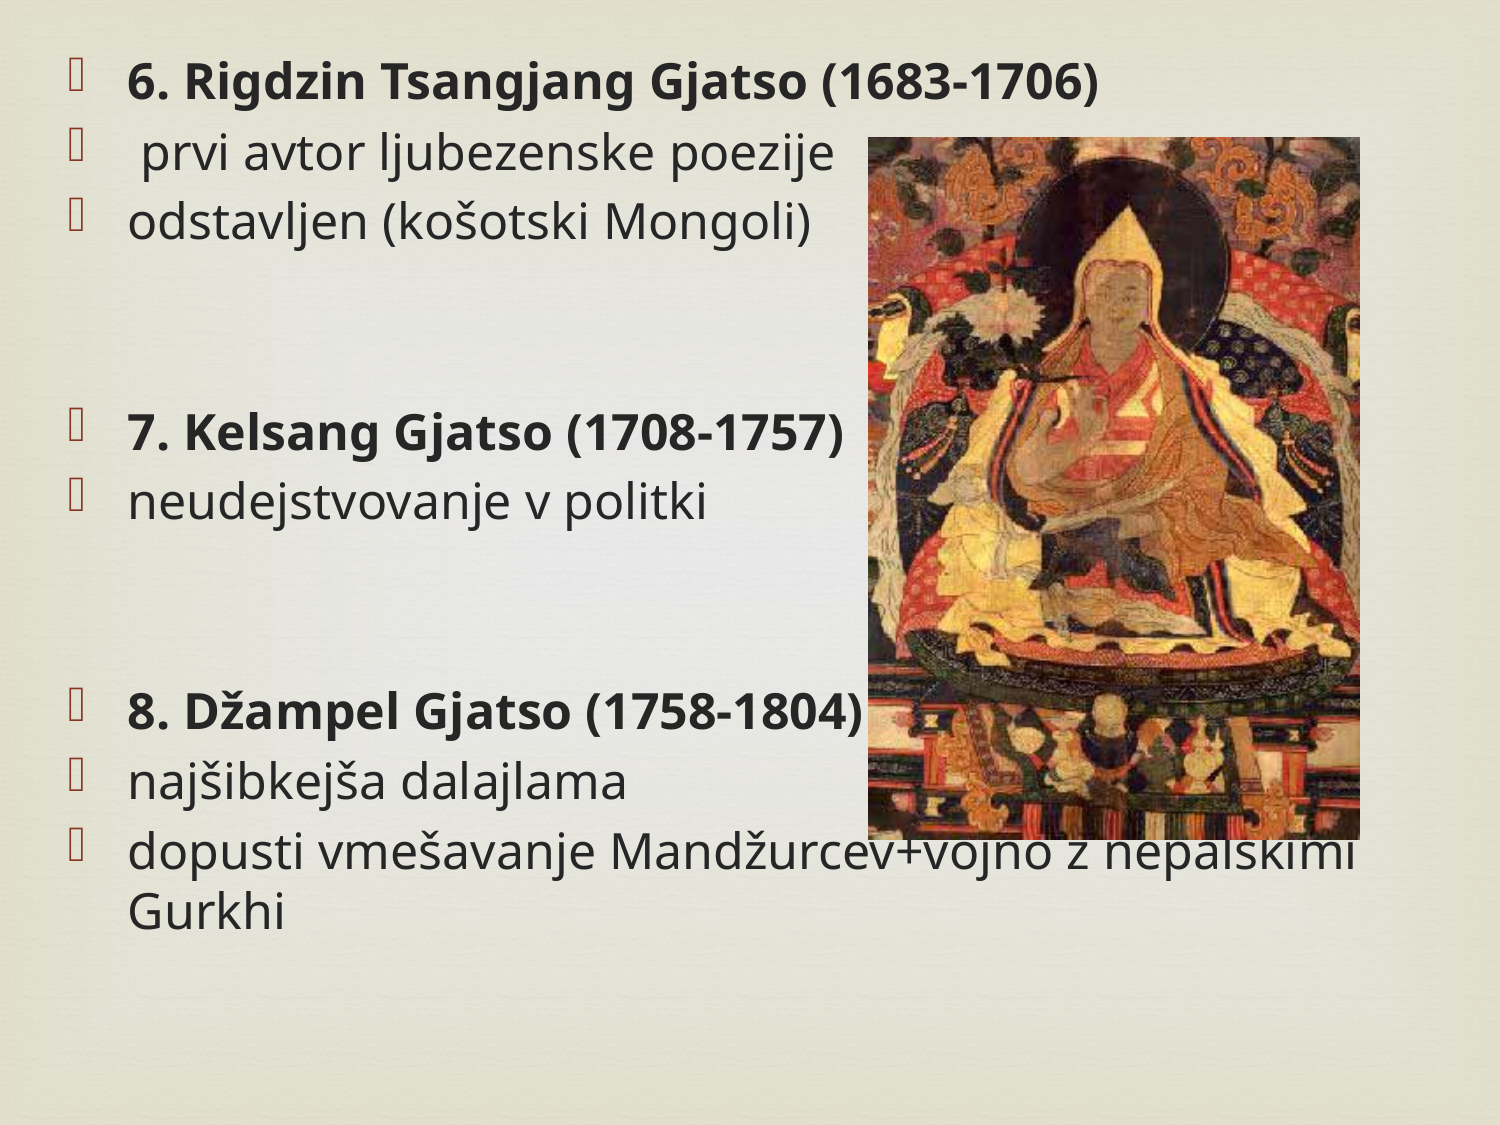

6. Rigdzin Tsangjang Gjatso (1683-1706)
 prvi avtor ljubezenske poezije
odstavljen (košotski Mongoli)
7. Kelsang Gjatso (1708-1757)
neudejstvovanje v politki
8. Džampel Gjatso (1758-1804)
najšibkejša dalajlama
dopusti vmešavanje Mandžurcev+vojno z nepalskimi Gurkhi